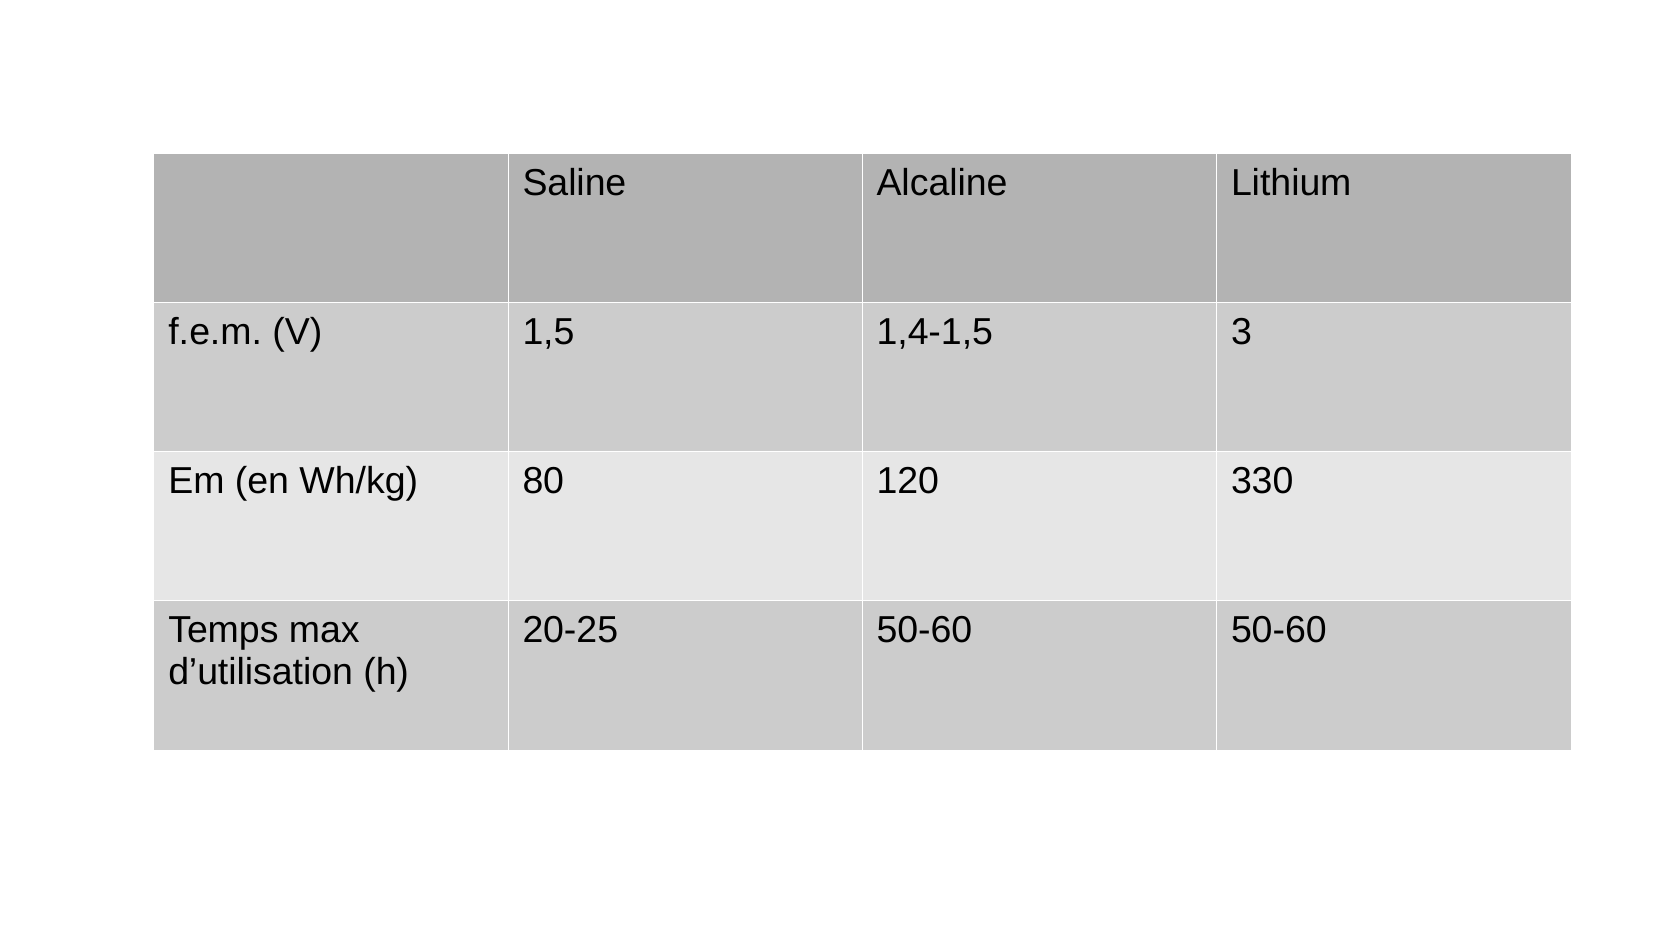

| | Saline | Alcaline | Lithium |
| --- | --- | --- | --- |
| f.e.m. (V) | 1,5 | 1,4-1,5 | 3 |
| Em (en Wh/kg) | 80 | 120 | 330 |
| Temps max d’utilisation (h) | 20-25 | 50-60 | 50-60 |